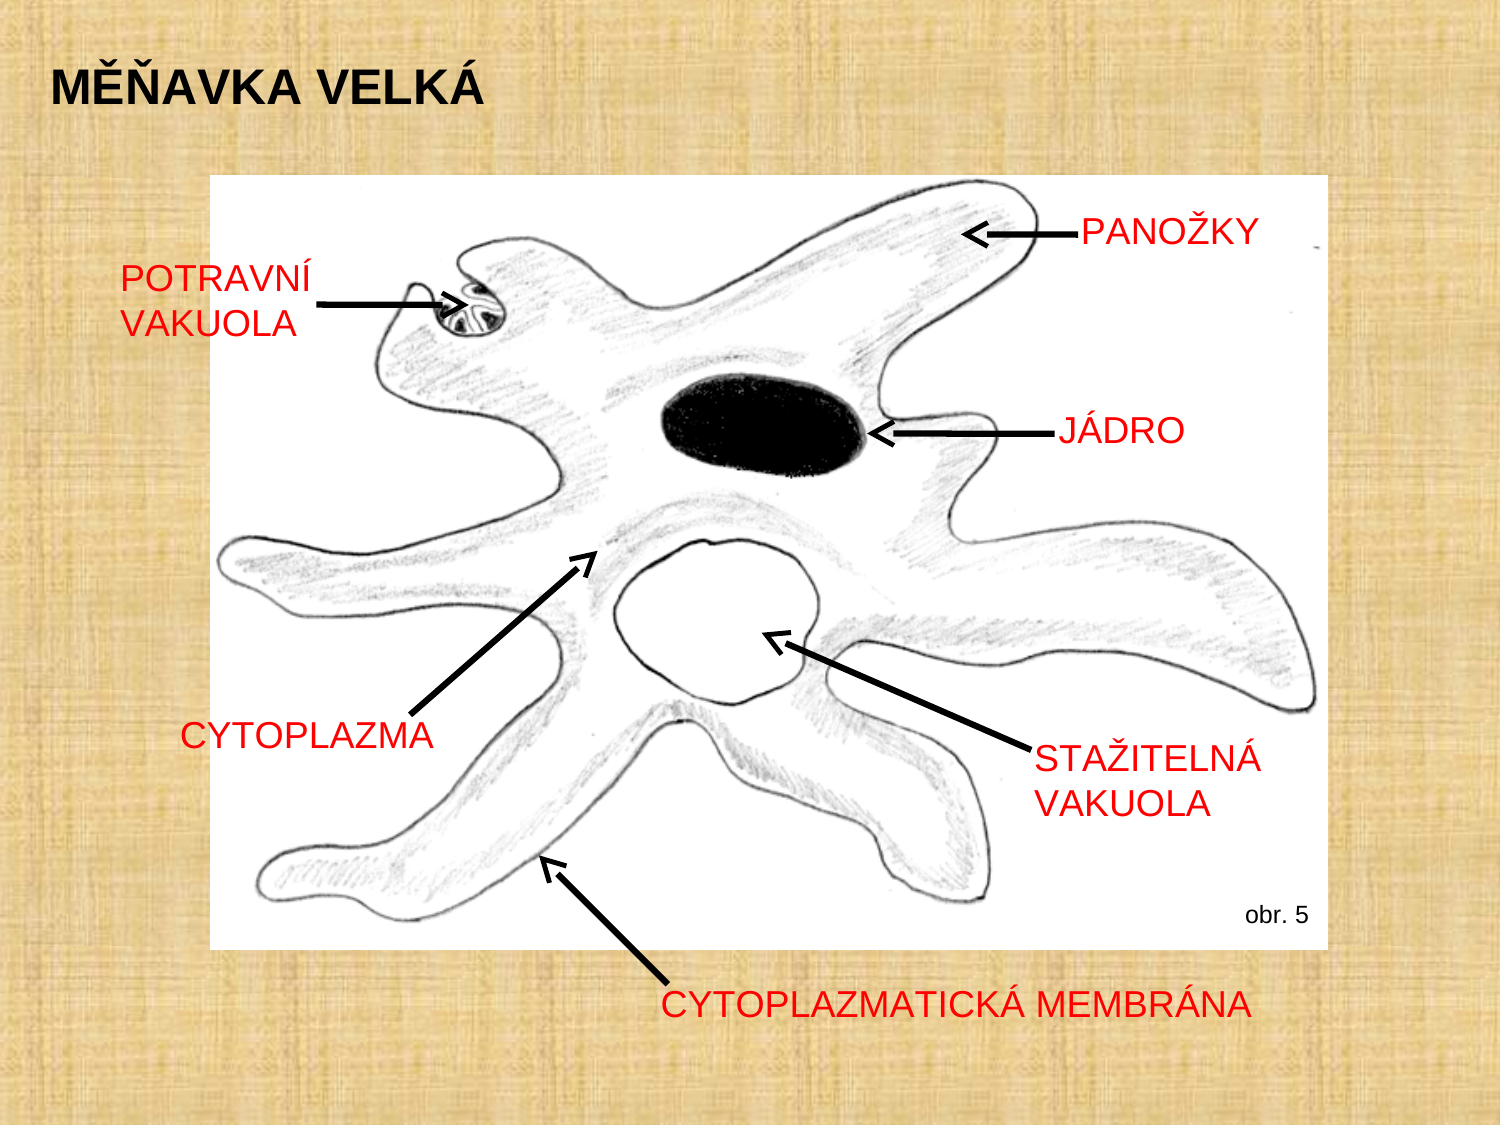

MĚŇAVKA VELKÁ
PANOŽKY
POTRAVNÍ
VAKUOLA
JÁDRO
CYTOPLAZMA
STAŽITELNÁ
VAKUOLA
obr. 5
CYTOPLAZMATICKÁ MEMBRÁNA